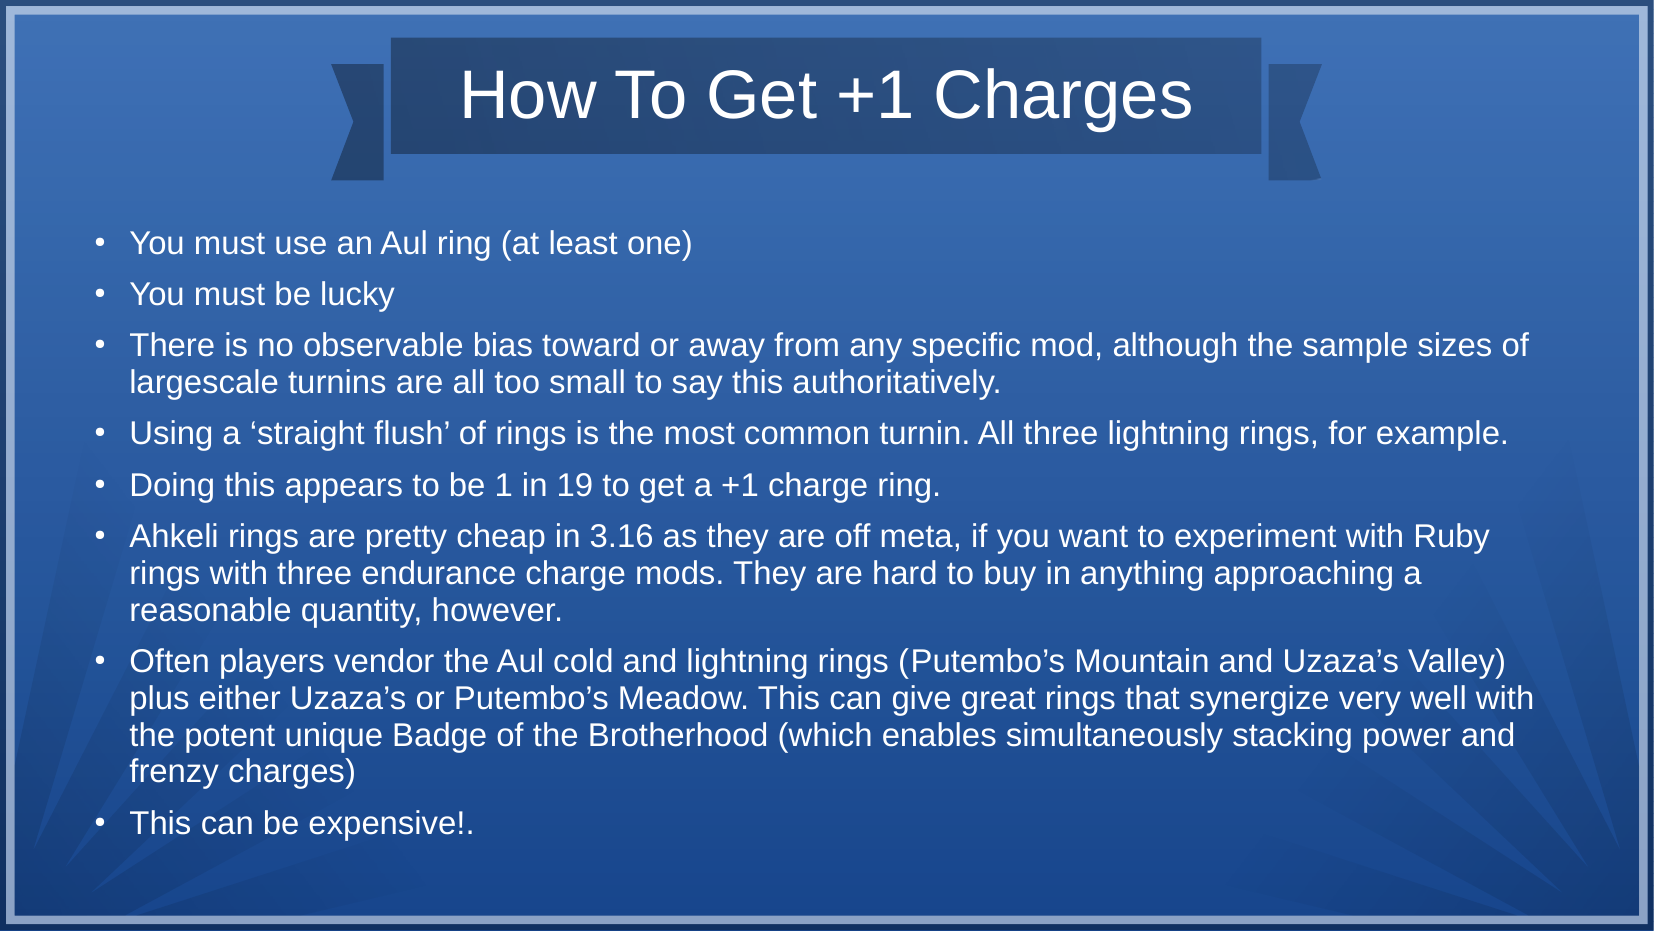

# How To Get +1 Charges
You must use an Aul ring (at least one)
You must be lucky
There is no observable bias toward or away from any specific mod, although the sample sizes of largescale turnins are all too small to say this authoritatively.
Using a ‘straight flush’ of rings is the most common turnin. All three lightning rings, for example.
Doing this appears to be 1 in 19 to get a +1 charge ring.
Ahkeli rings are pretty cheap in 3.16 as they are off meta, if you want to experiment with Ruby rings with three endurance charge mods. They are hard to buy in anything approaching a reasonable quantity, however.
Often players vendor the Aul cold and lightning rings (Putembo’s Mountain and Uzaza’s Valley) plus either Uzaza’s or Putembo’s Meadow. This can give great rings that synergize very well with the potent unique Badge of the Brotherhood (which enables simultaneously stacking power and frenzy charges)
This can be expensive!.